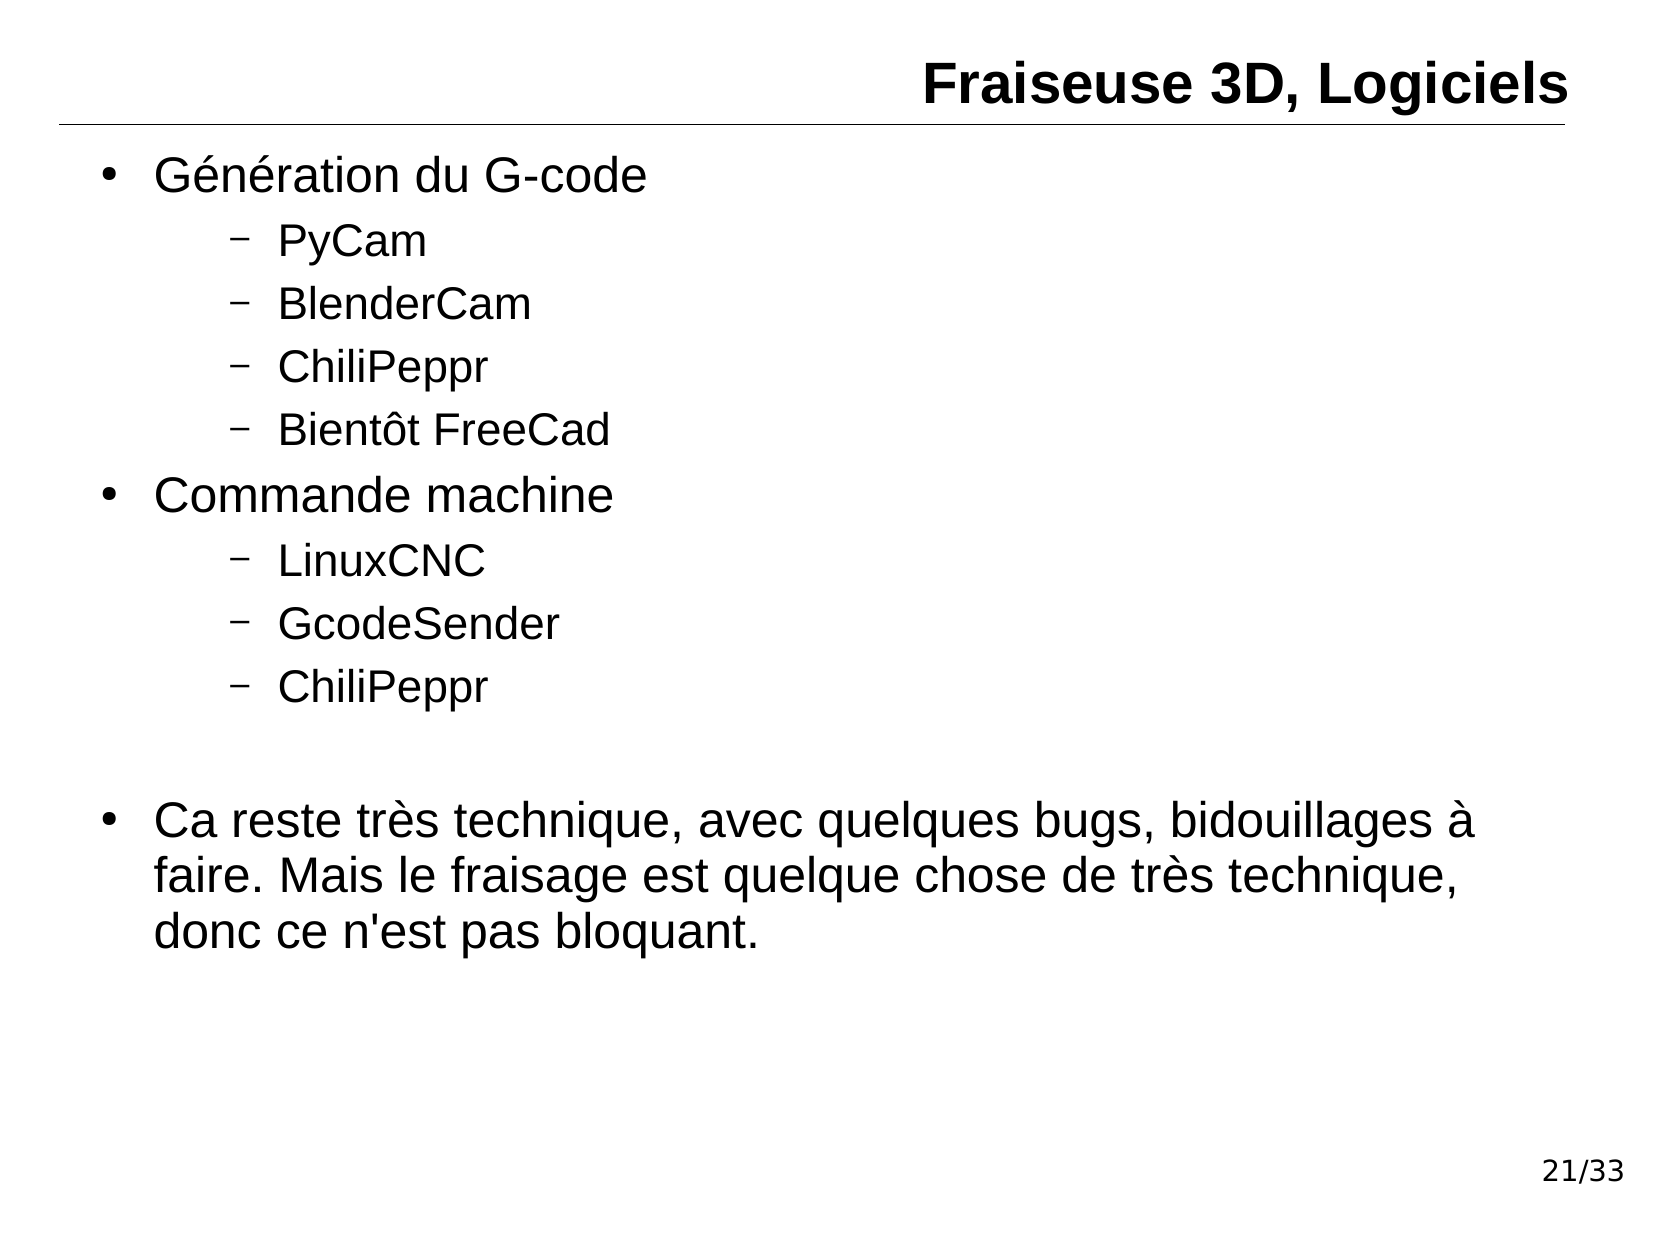

# Fraiseuse 3D, Logiciels
Génération du G-code
PyCam
BlenderCam
ChiliPeppr
Bientôt FreeCad
Commande machine
LinuxCNC
GcodeSender
ChiliPeppr
Ca reste très technique, avec quelques bugs, bidouillages à faire. Mais le fraisage est quelque chose de très technique, donc ce n'est pas bloquant.
21